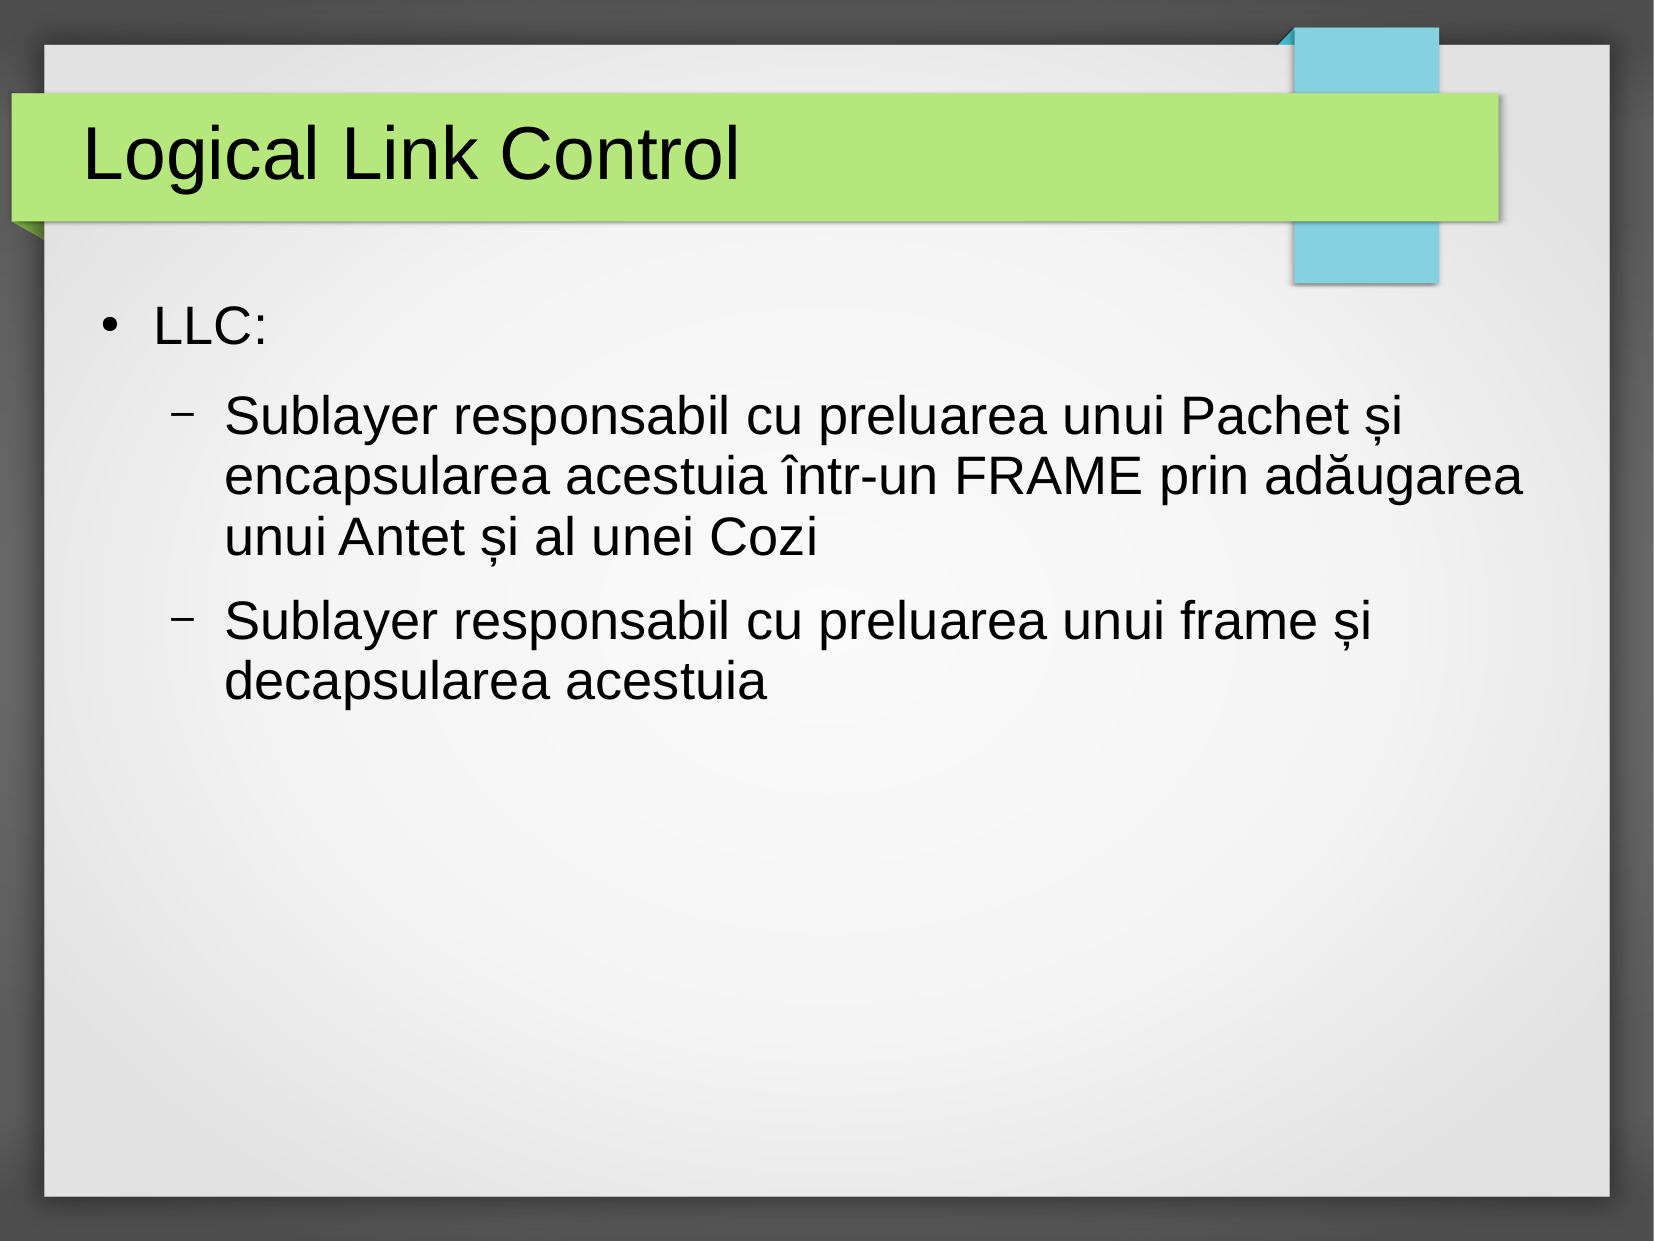

# Logical Link Control
LLC:
Sublayer responsabil cu preluarea unui Pachet și encapsularea acestuia într-un FRAME prin adăugarea unui Antet și al unei Cozi
Sublayer responsabil cu preluarea unui frame și decapsularea acestuia